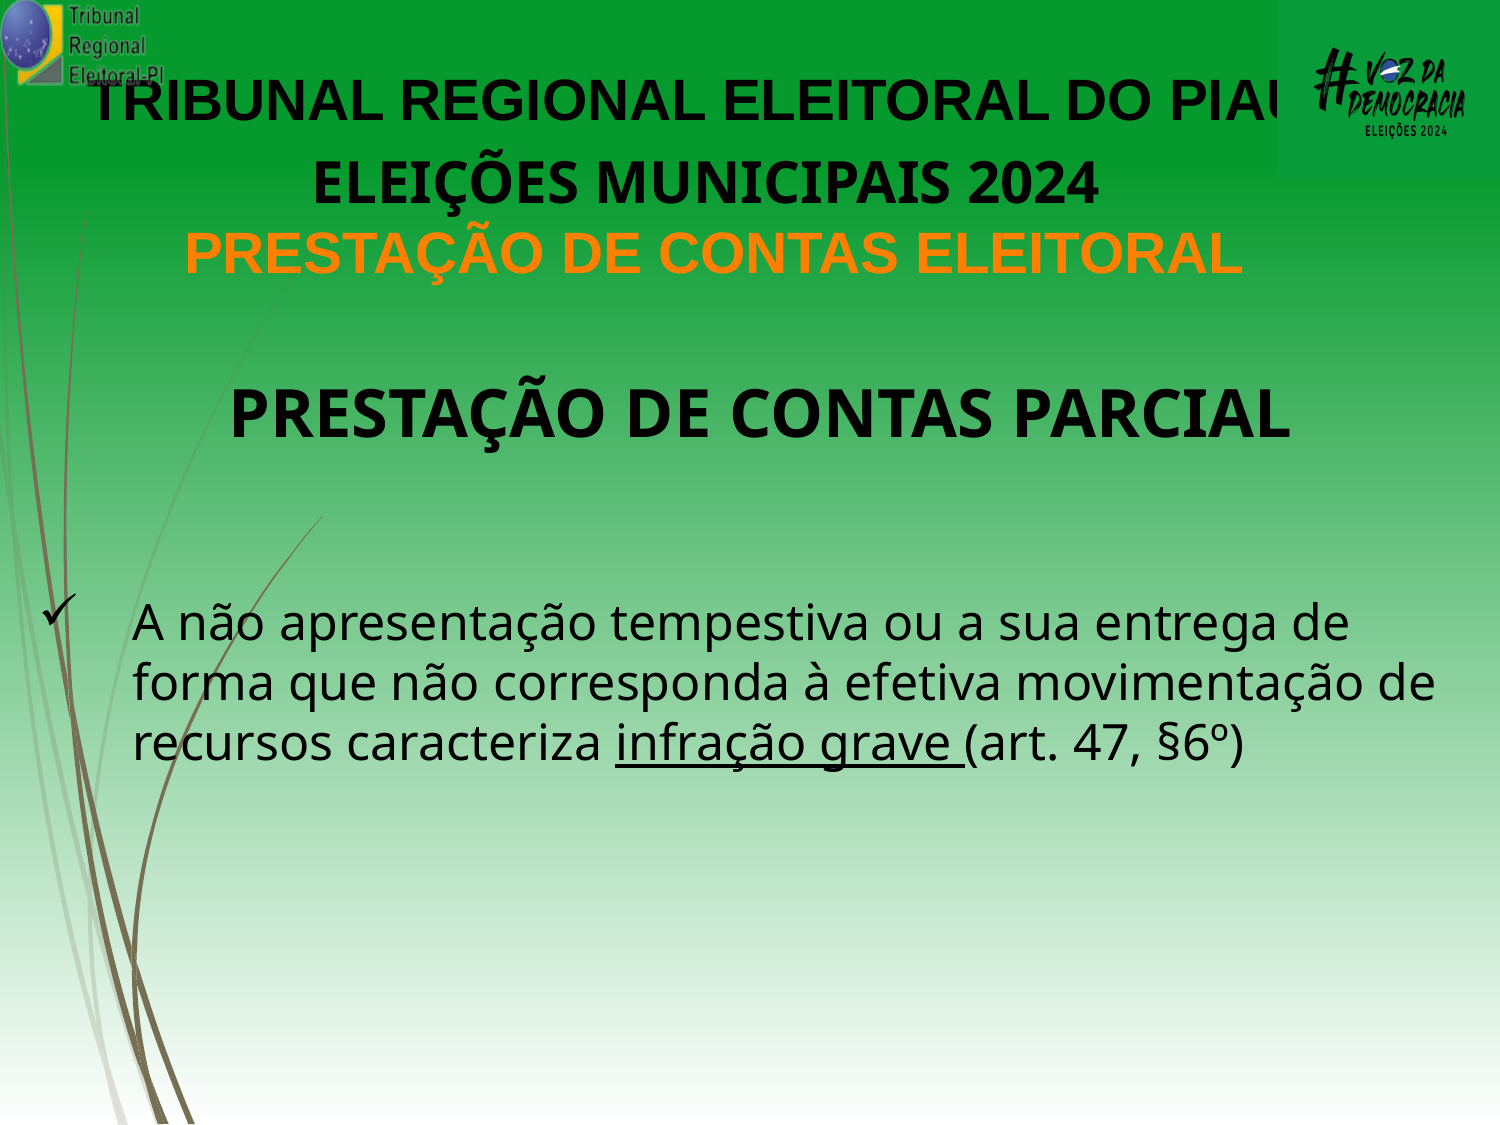

TRIBUNAL REGIONAL ELEITORAL DO PIAUÍ
ELEIÇÕES MUNICIPAIS 2024
 PRESTAÇÃO DE CONTAS ELEITORAL
PRESTAÇÃO DE CONTAS PARCIAL
A não apresentação tempestiva ou a sua entrega de forma que não corresponda à efetiva movimentação de recursos caracteriza infração grave (art. 47, §6º)